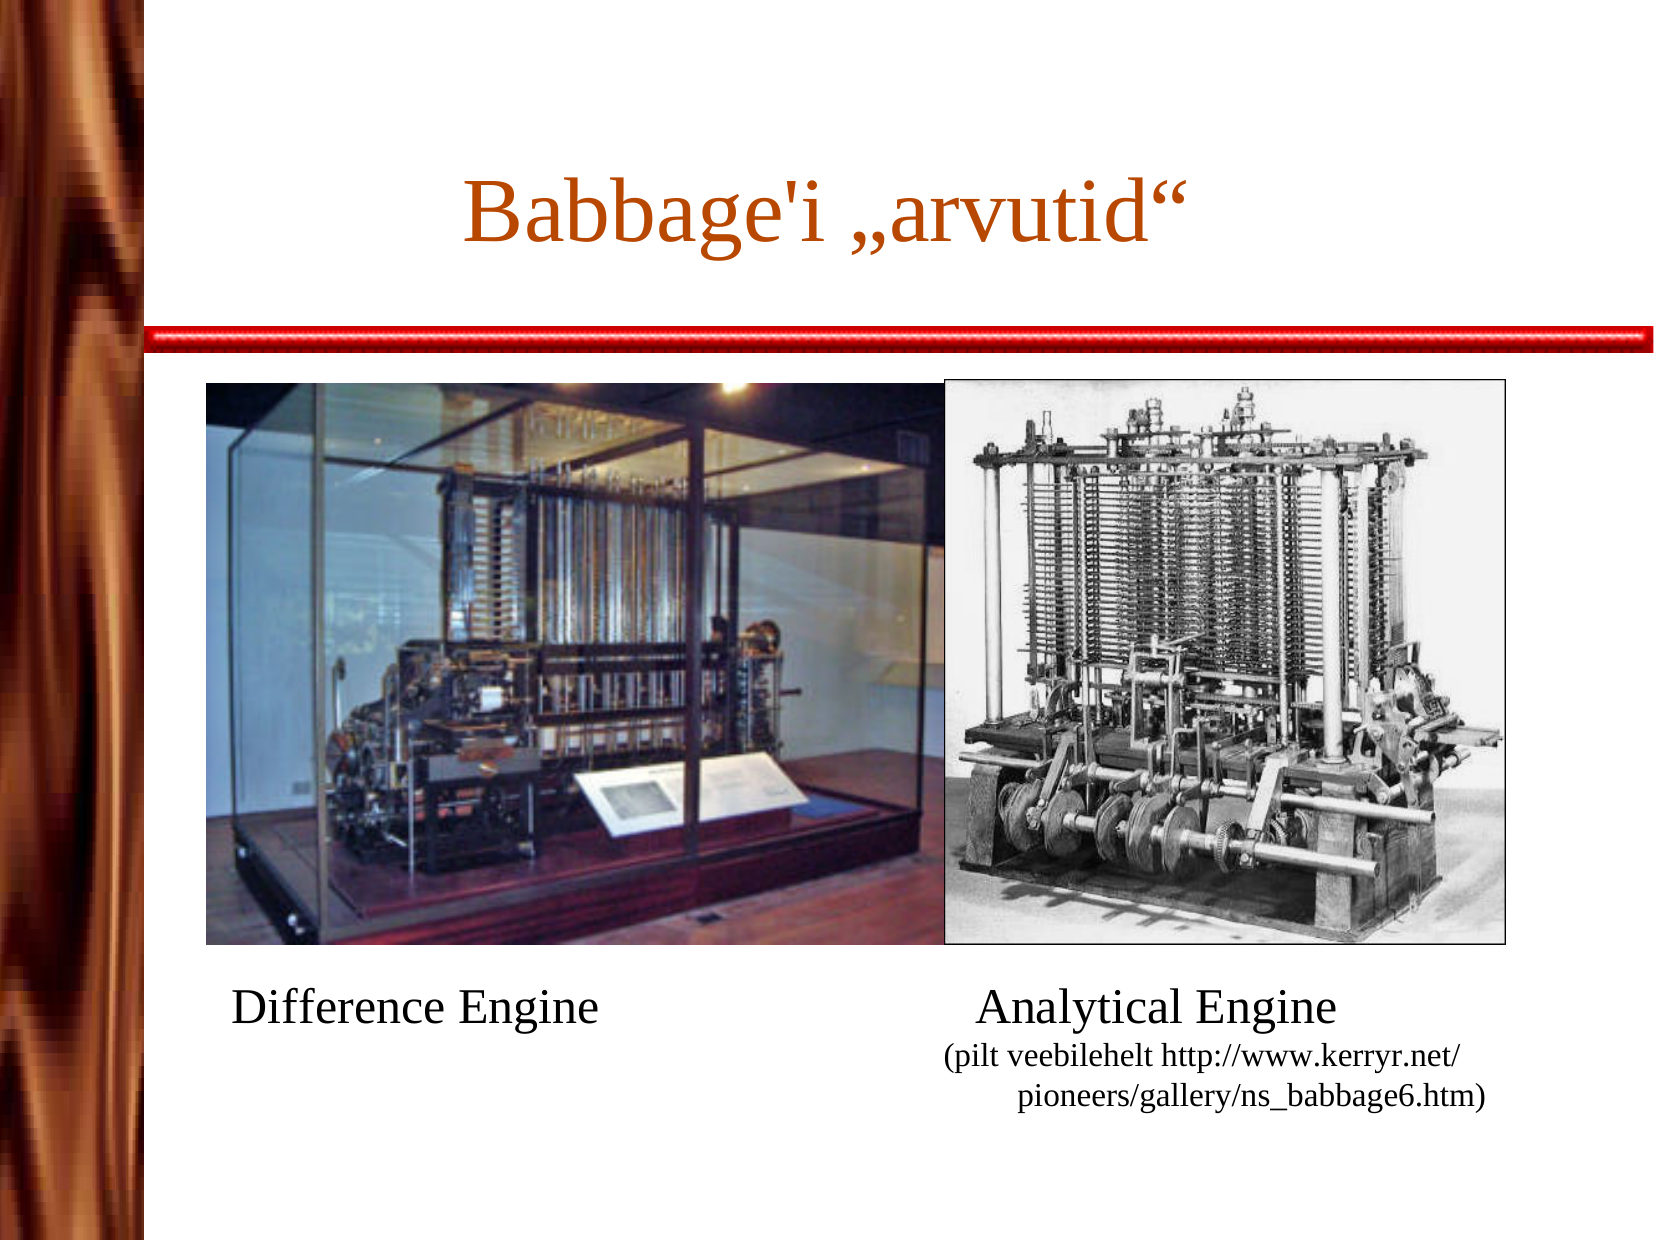

# Babbage'i „arvutid“
 Difference Engine Analytical Engine
										(pilt veebilehelt http://www.kerryr.net/
											pioneers/gallery/ns_babbage6.htm)